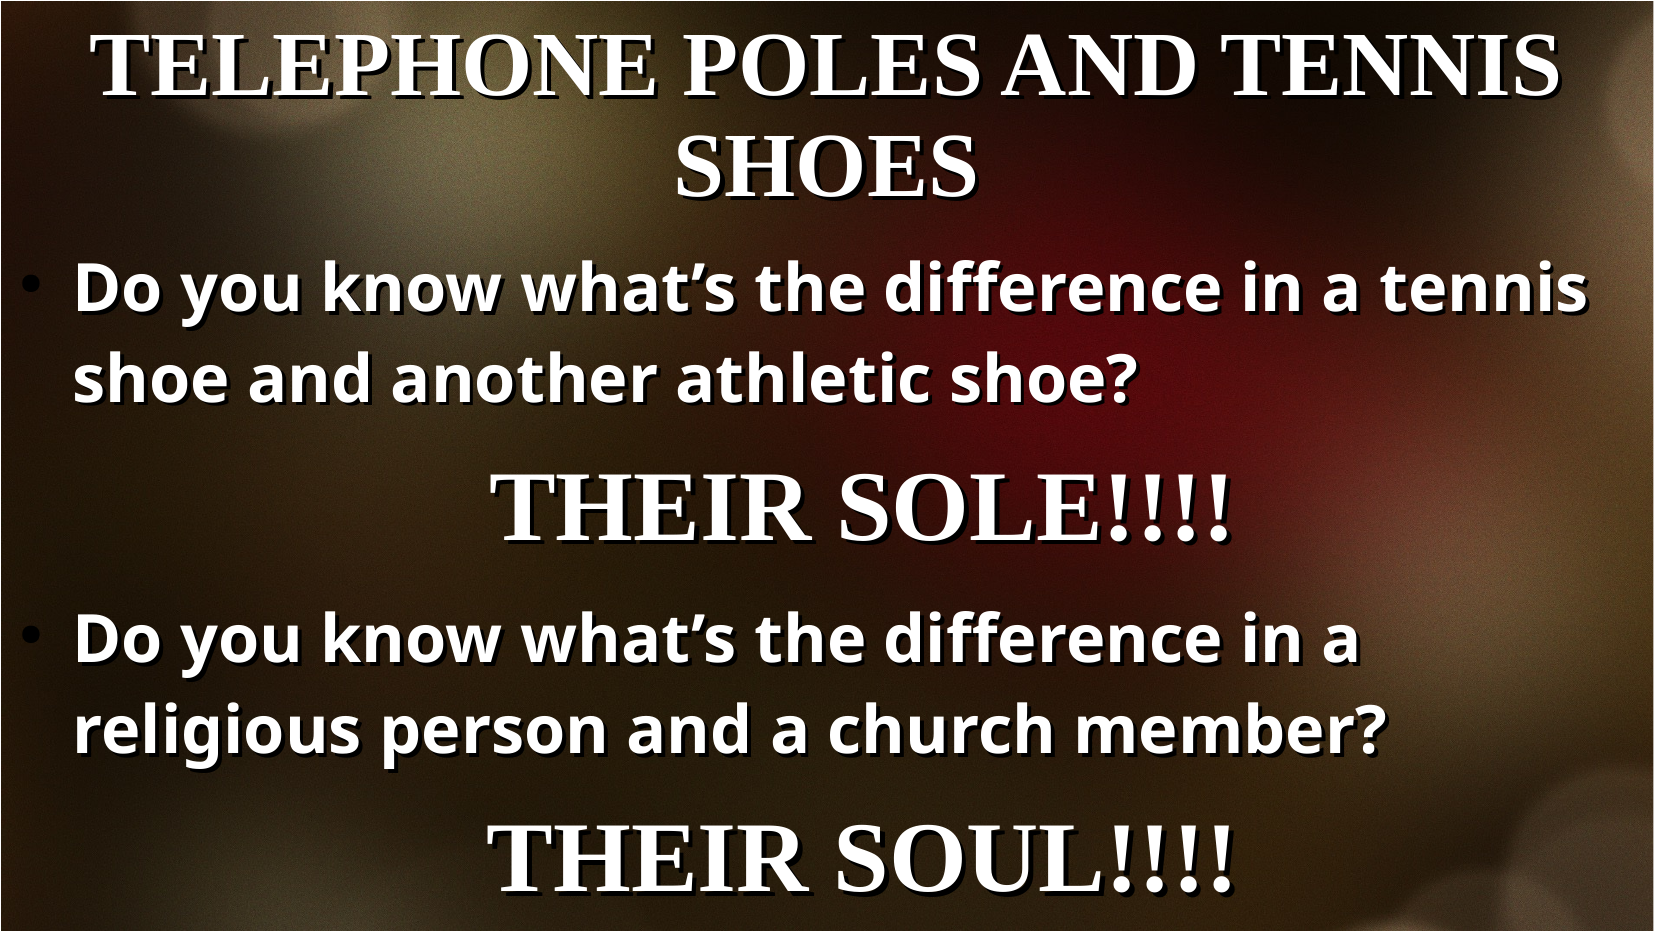

# TELEPHONE POLES AND TENNIS SHOES
Do you know what’s the difference in a tennis shoe and another athletic shoe?
THEIR SOLE!!!!
Do you know what’s the difference in a religious person and a church member?
THEIR SOUL!!!!